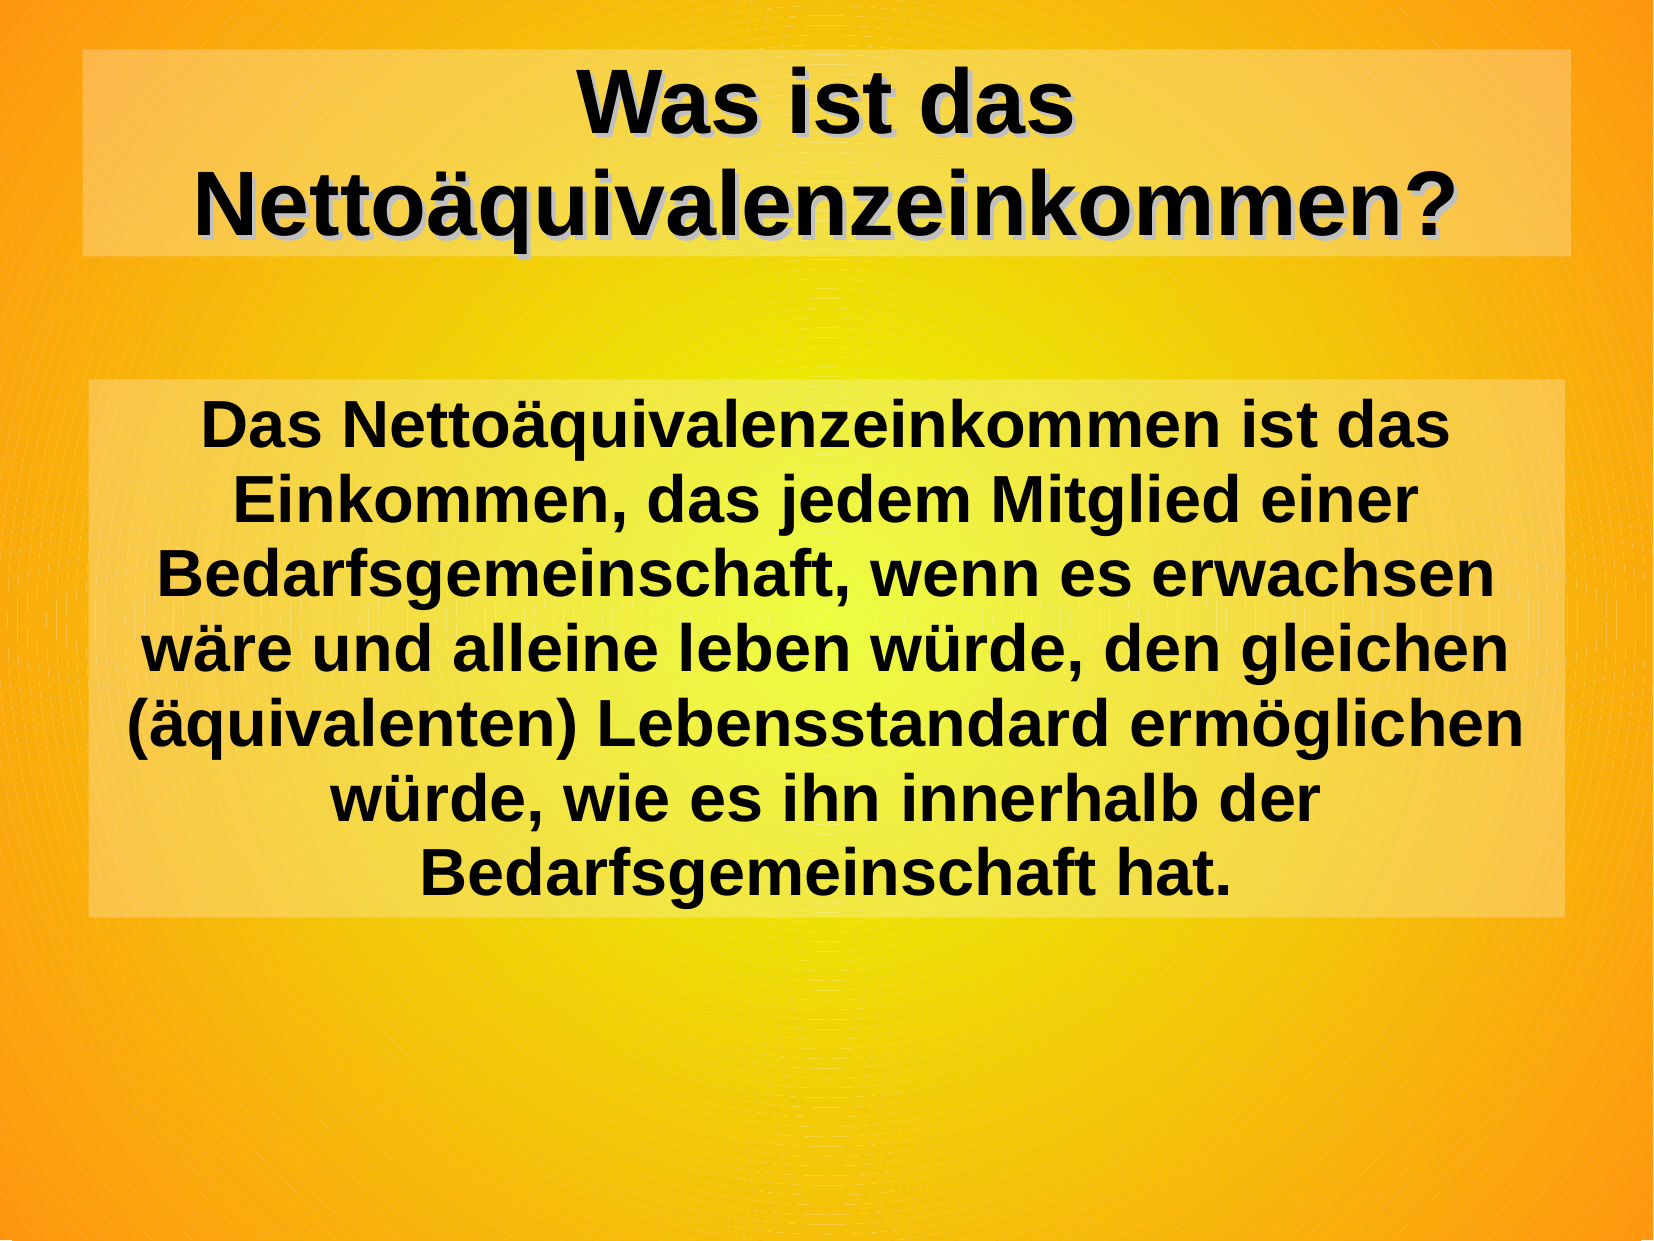

# Was ist das Nettoäquivalenzeinkommen?
Das Nettoäquivalenzeinkommen ist das Einkommen, das jedem Mitglied einer Bedarfsgemeinschaft, wenn es erwachsen wäre und alleine leben würde, den gleichen (äquivalenten) Lebensstandard ermöglichen würde, wie es ihn innerhalb der Bedarfsgemeinschaft hat.